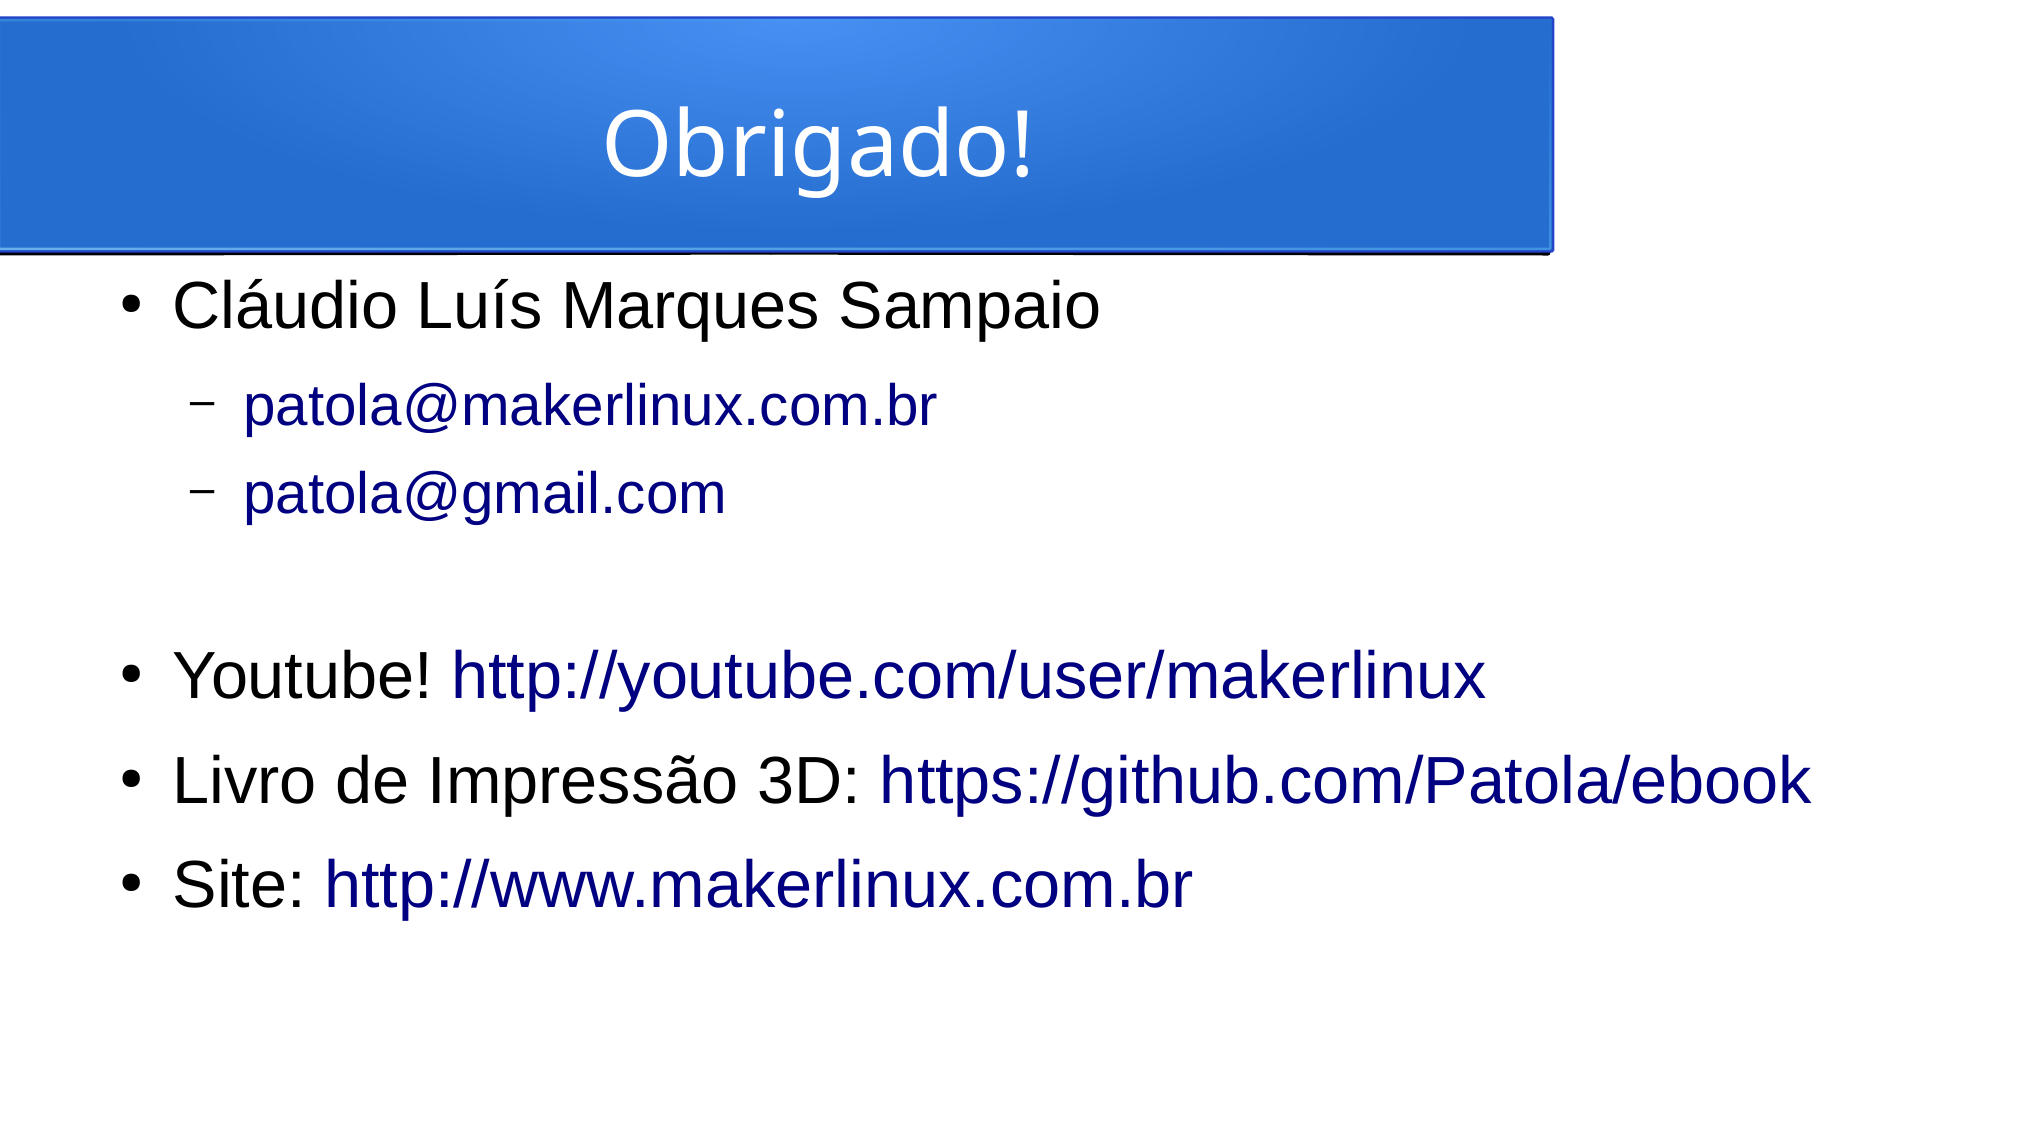

# Obrigado!
Cláudio Luís Marques Sampaio
patola@makerlinux.com.br
patola@gmail.com
Youtube! http://youtube.com/user/makerlinux
Livro de Impressão 3D: https://github.com/Patola/ebook
Site: http://www.makerlinux.com.br